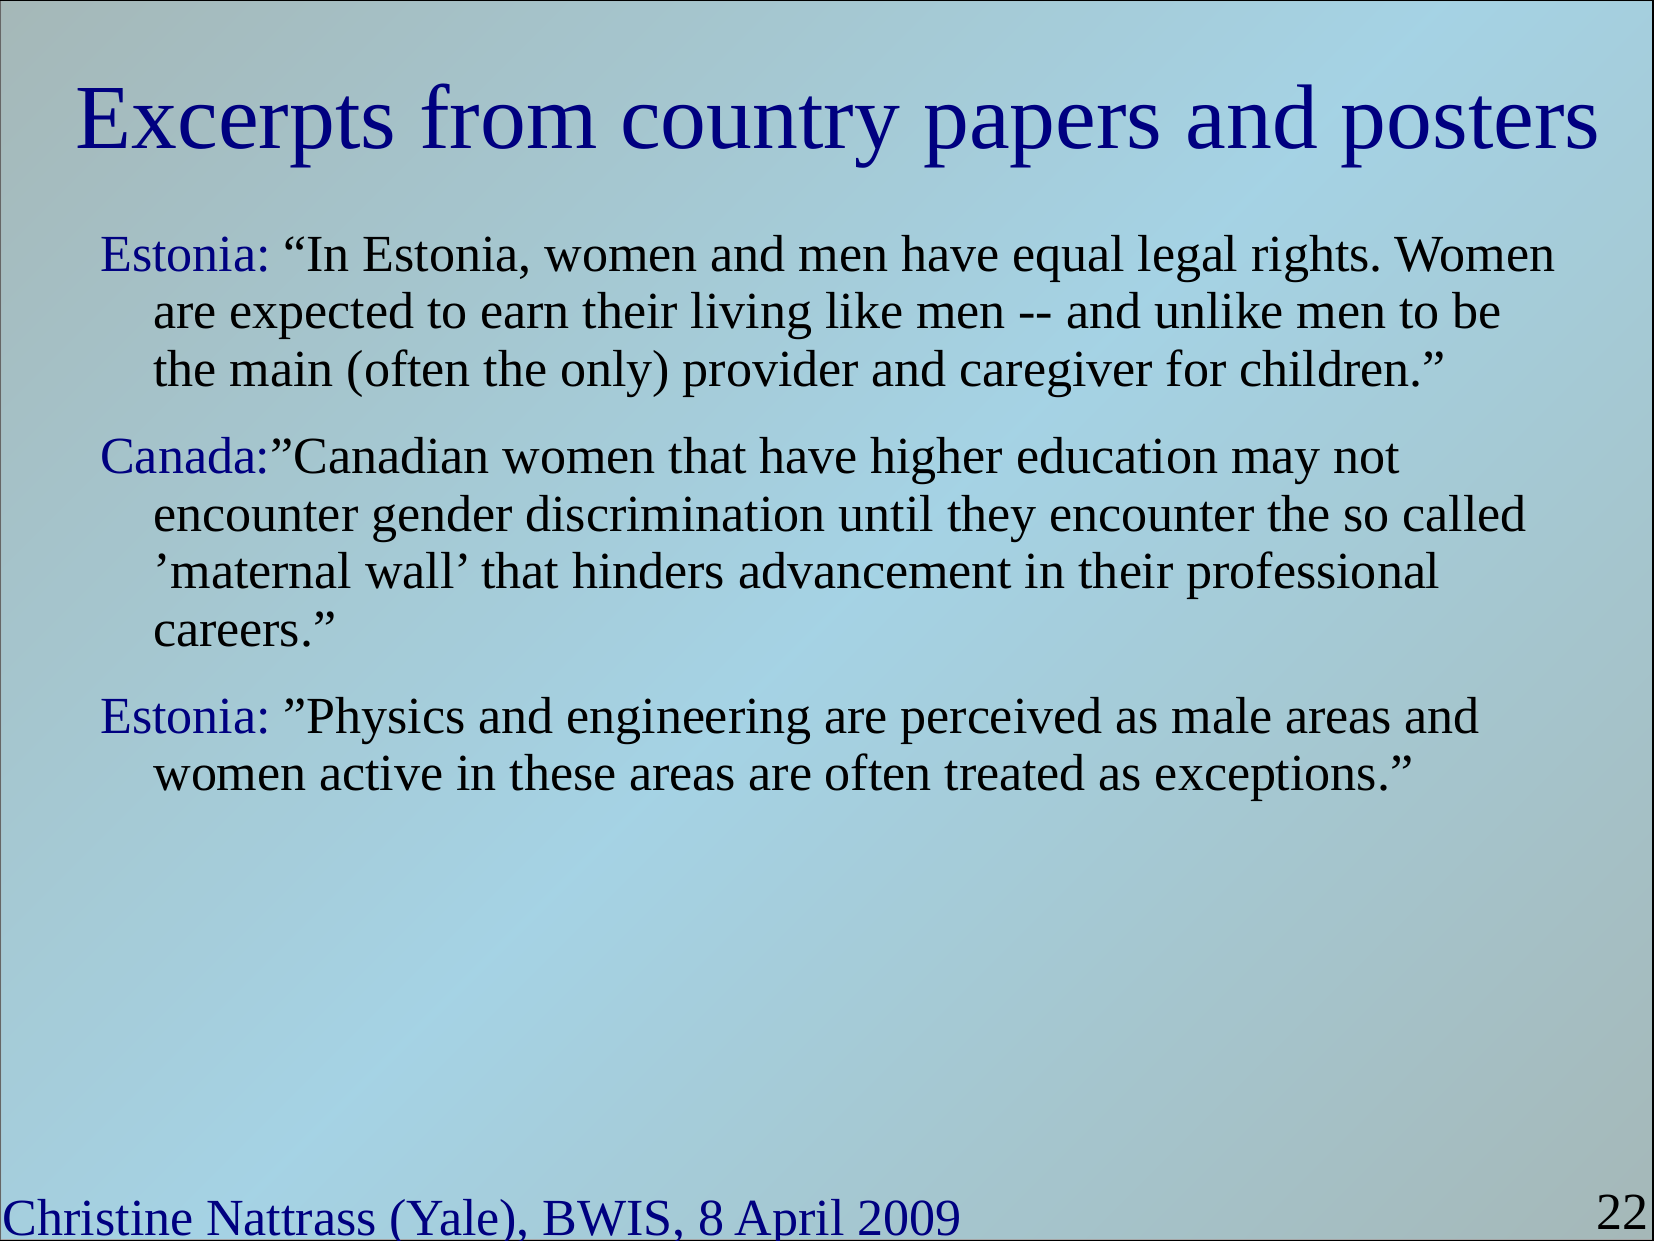

# Excerpts from country papers and posters
Estonia: “In Estonia, women and men have equal legal rights. Women are expected to earn their living like men -- and unlike men to be the main (often the only) provider and caregiver for children.”
Canada:”Canadian women that have higher education may not encounter gender discrimination until they encounter the so called ’maternal wall’ that hinders advancement in their professional careers.”
Estonia: ”Physics and engineering are perceived as male areas and women active in these areas are often treated as exceptions.”